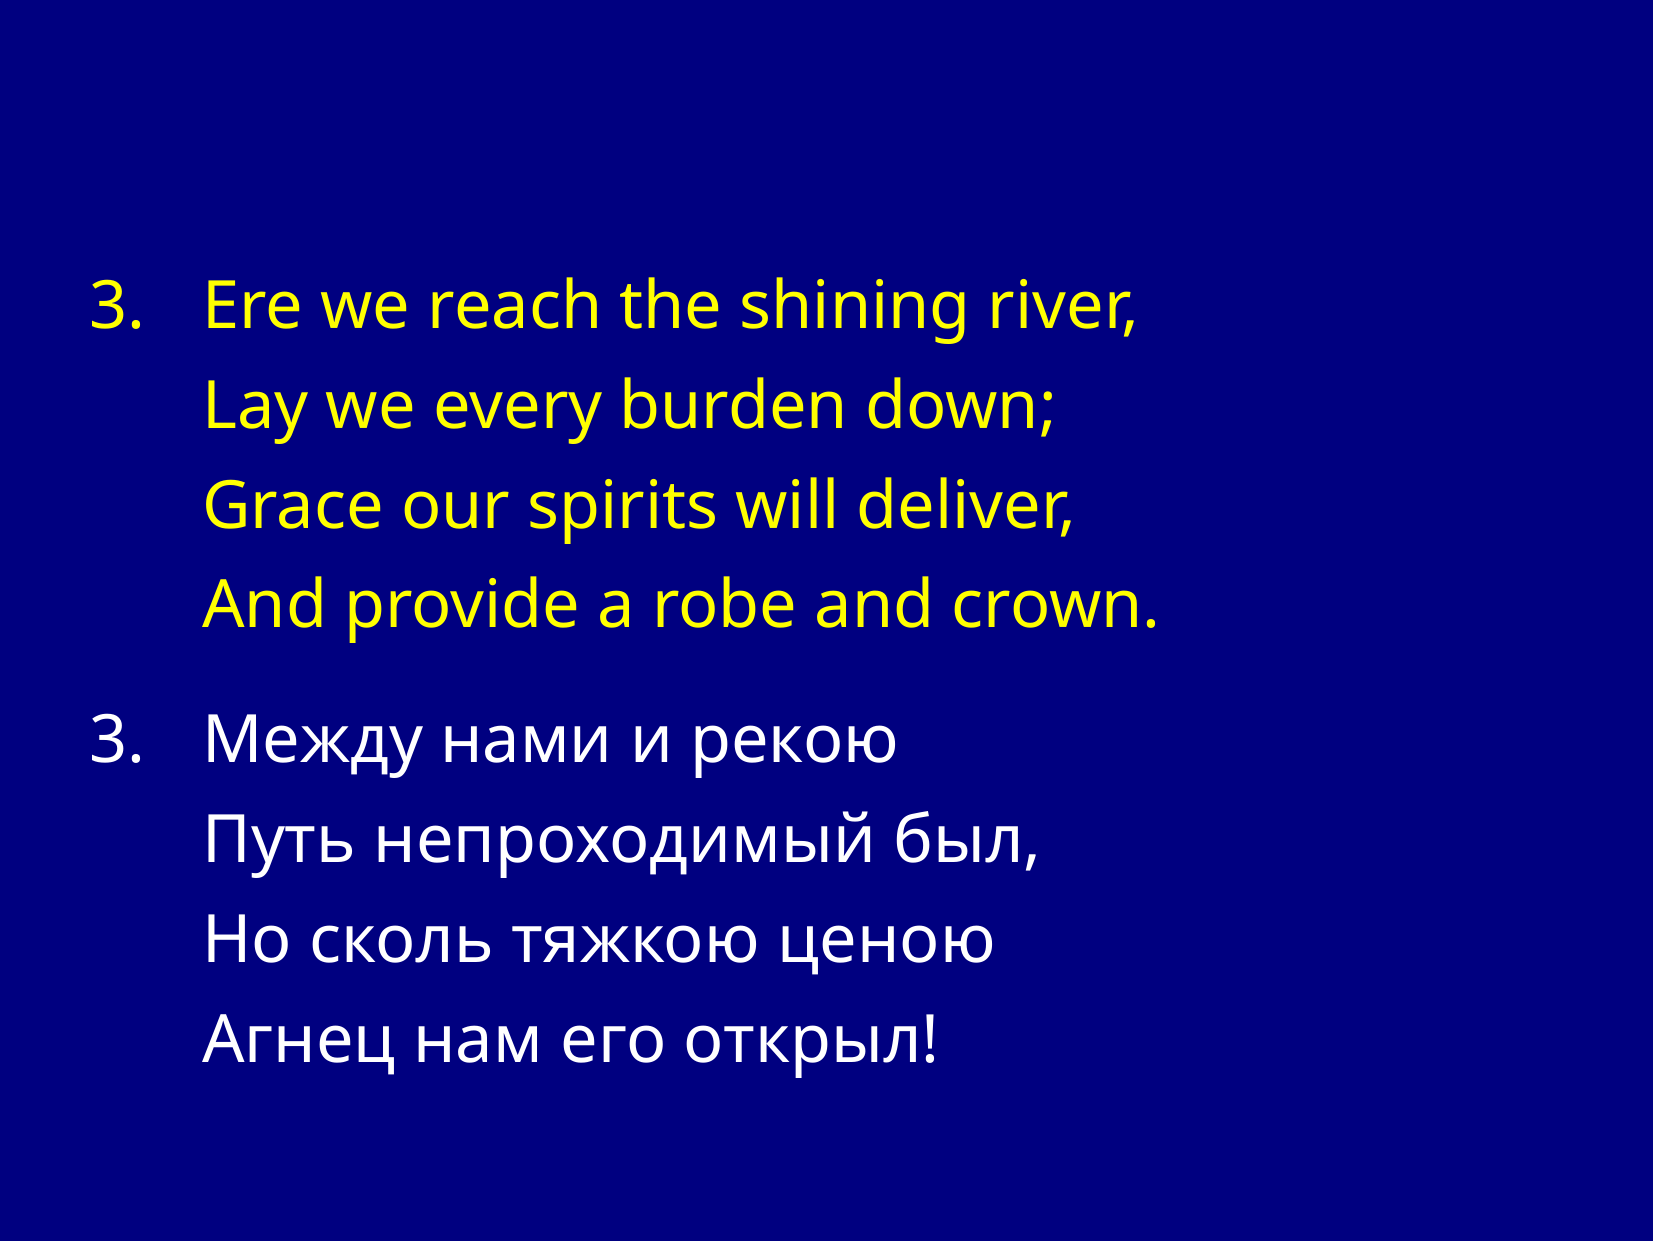

3.	Ere we reach the shining river,
	Lay we every burden down;
	Grace our spirits will deliver,
	And provide a robe and crown.
3.	Между нами и рекою
	Путь непроходимый был,
	Но сколь тяжкою ценою
	Агнец нам его открыл!